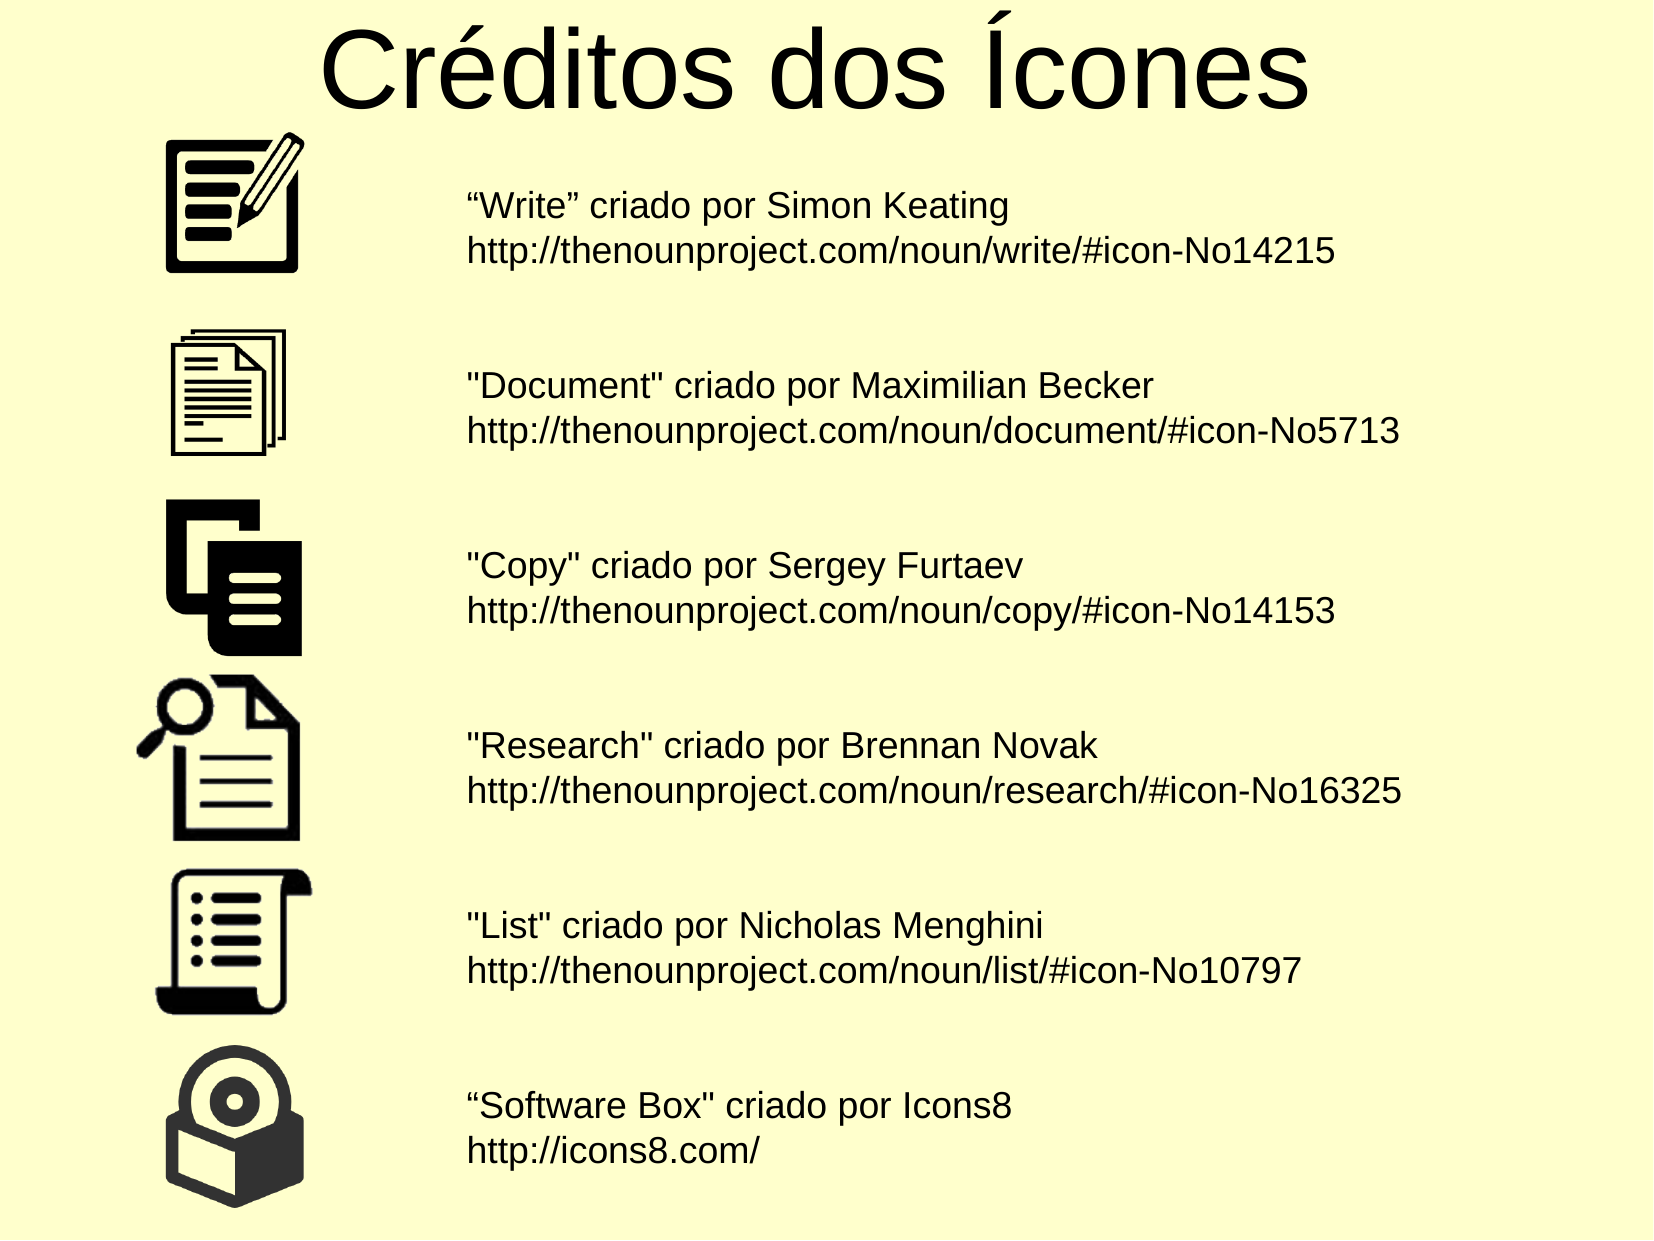

# Créditos dos Ícones
“Write” criado por Simon Keating http://thenounproject.com/noun/write/#icon-No14215
"Document" criado por Maximilian Becker http://thenounproject.com/noun/document/#icon-No5713
"Copy" criado por Sergey Furtaev http://thenounproject.com/noun/copy/#icon-No14153
"Research" criado por Brennan Novak http://thenounproject.com/noun/research/#icon-No16325
"List" criado por Nicholas Menghini http://thenounproject.com/noun/list/#icon-No10797
“Software Box" criado por Icons8
http://icons8.com/